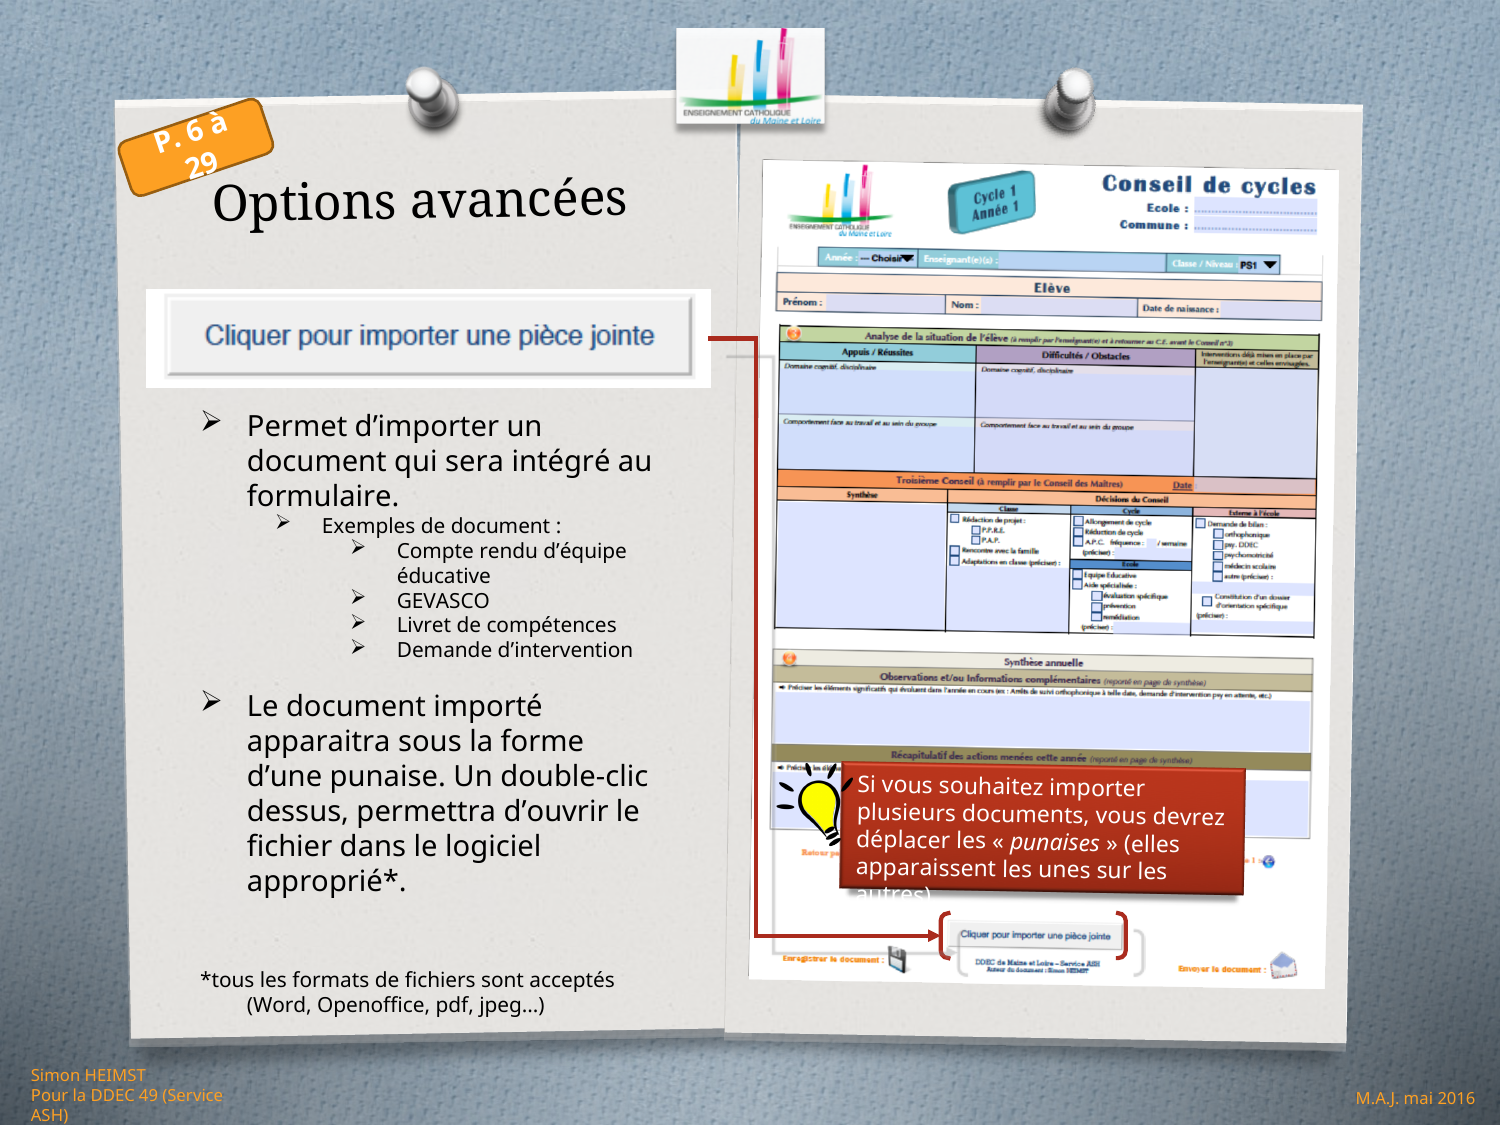

P. 6 à 29
# Options avancées
Permet d’importer un document qui sera intégré au formulaire.
Exemples de document :
Compte rendu d’équipe éducative
GEVASCO
Livret de compétences
Demande d’intervention
Le document importé apparaitra sous la forme d’une punaise. Un double-clic dessus, permettra d’ouvrir le fichier dans le logiciel approprié*.
*tous les formats de fichiers sont acceptés (Word, Openoffice, pdf, jpeg...)
Si vous souhaitez importer plusieurs documents, vous devrez déplacer les « punaises » (elles apparaissent les unes sur les autres).
Simon HEIMST
Pour la DDEC 49 (Service ASH)
M.A.J. mai 2016